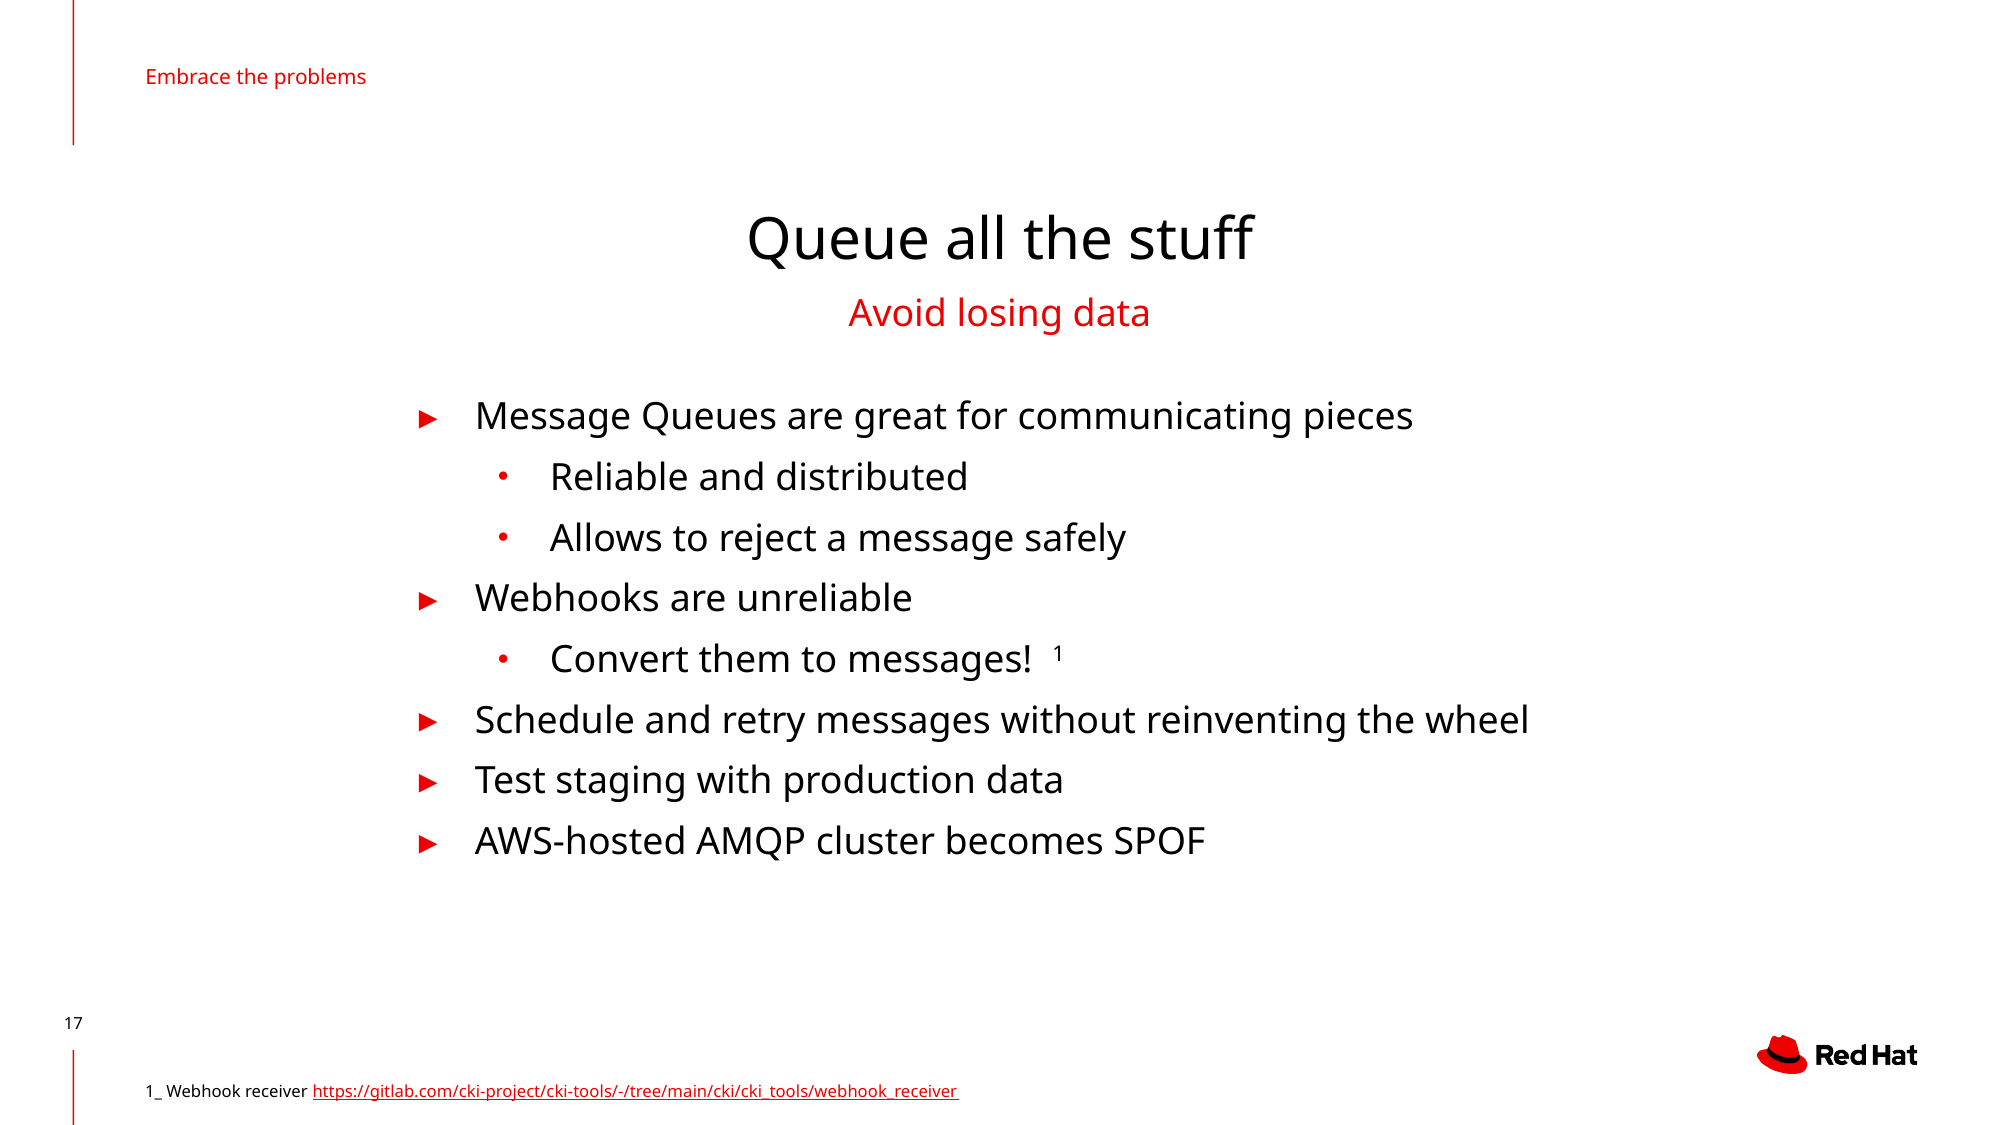

# Embrace the problems
Queue all the stuff
Avoid losing data
Message Queues are great for communicating pieces
Reliable and distributed
Allows to reject a message safely
Webhooks are unreliable
Convert them to messages! 1
Schedule and retry messages without reinventing the wheel
Test staging with production data
AWS-hosted AMQP cluster becomes SPOF
1_ Webhook receiver https://gitlab.com/cki-project/cki-tools/-/tree/main/cki/cki_tools/webhook_receiver